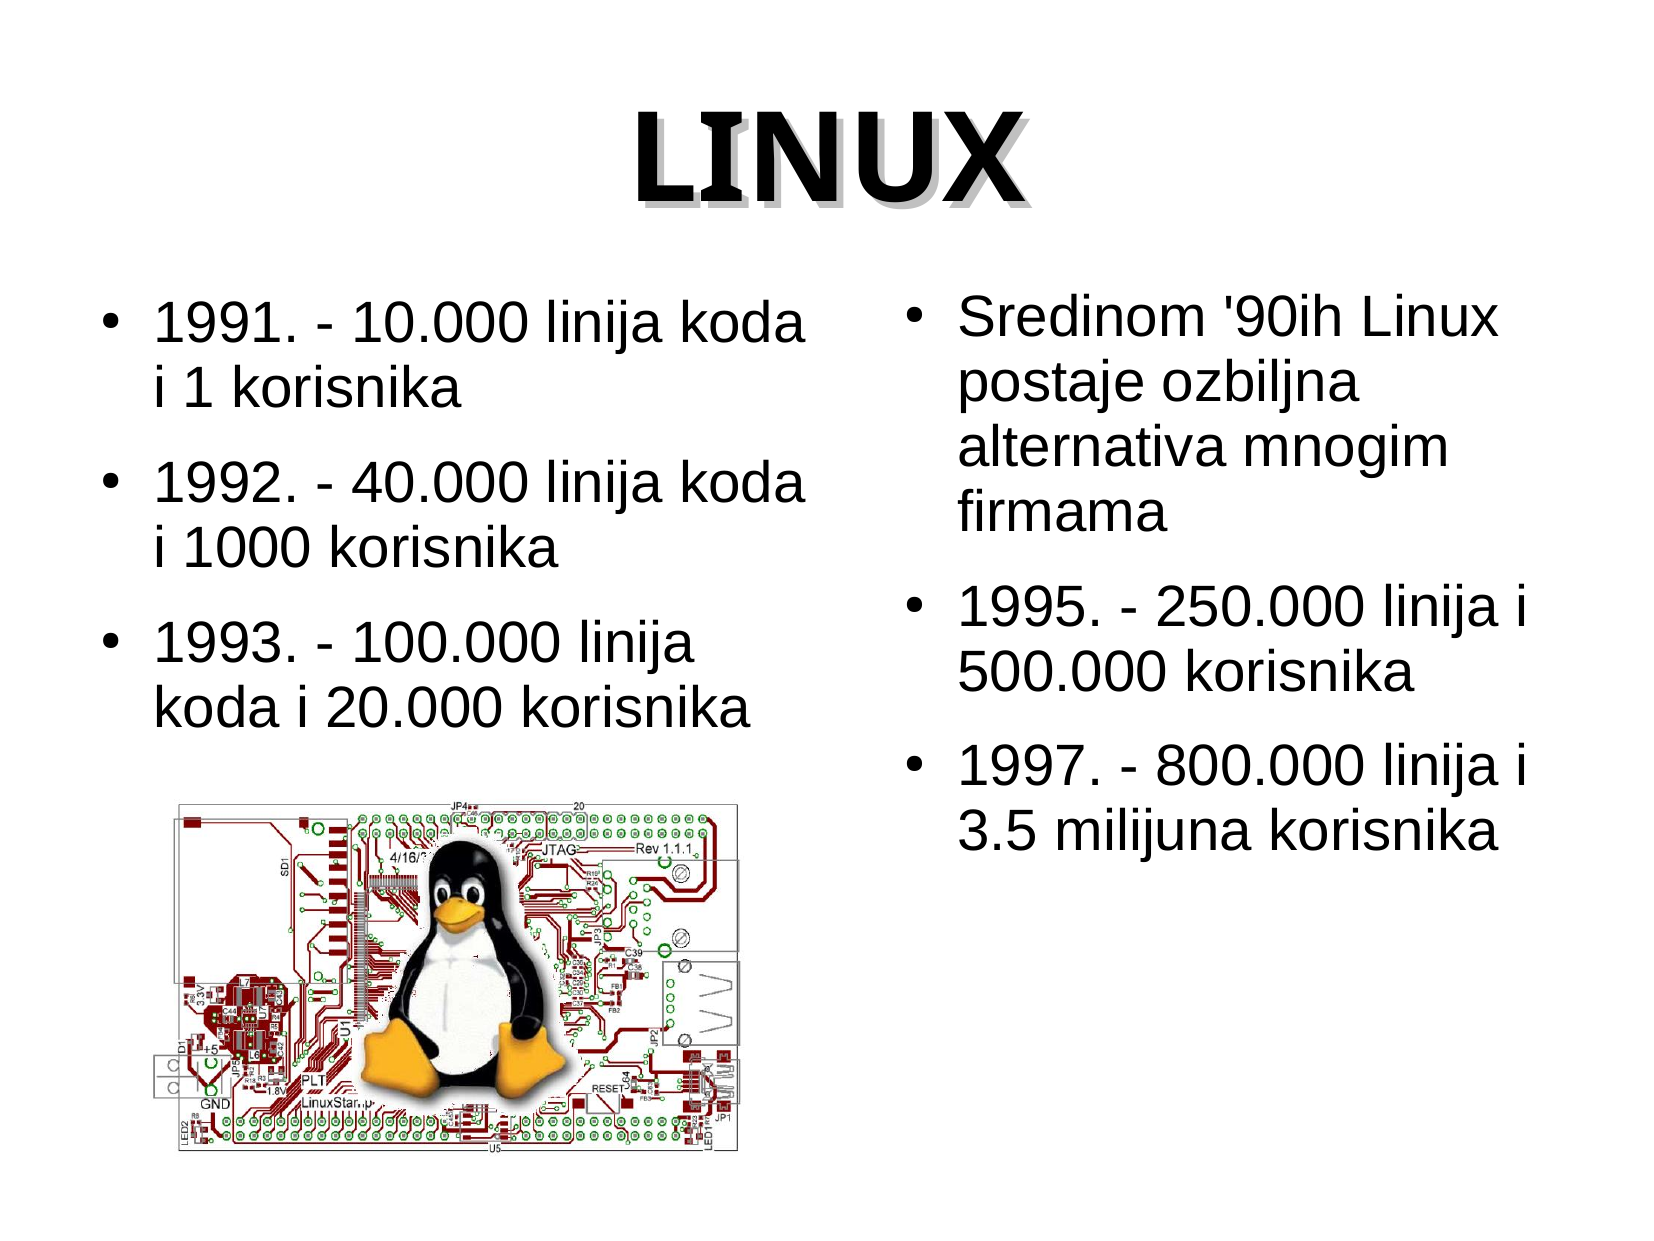

# LINUX
Sredinom '90ih Linux postaje ozbiljna alternativa mnogim firmama
1995. - 250.000 linija i 500.000 korisnika
1997. - 800.000 linija i 3.5 milijuna korisnika
1991. - 10.000 linija koda i 1 korisnika
1992. - 40.000 linija koda i 1000 korisnika
1993. - 100.000 linija koda i 20.000 korisnika